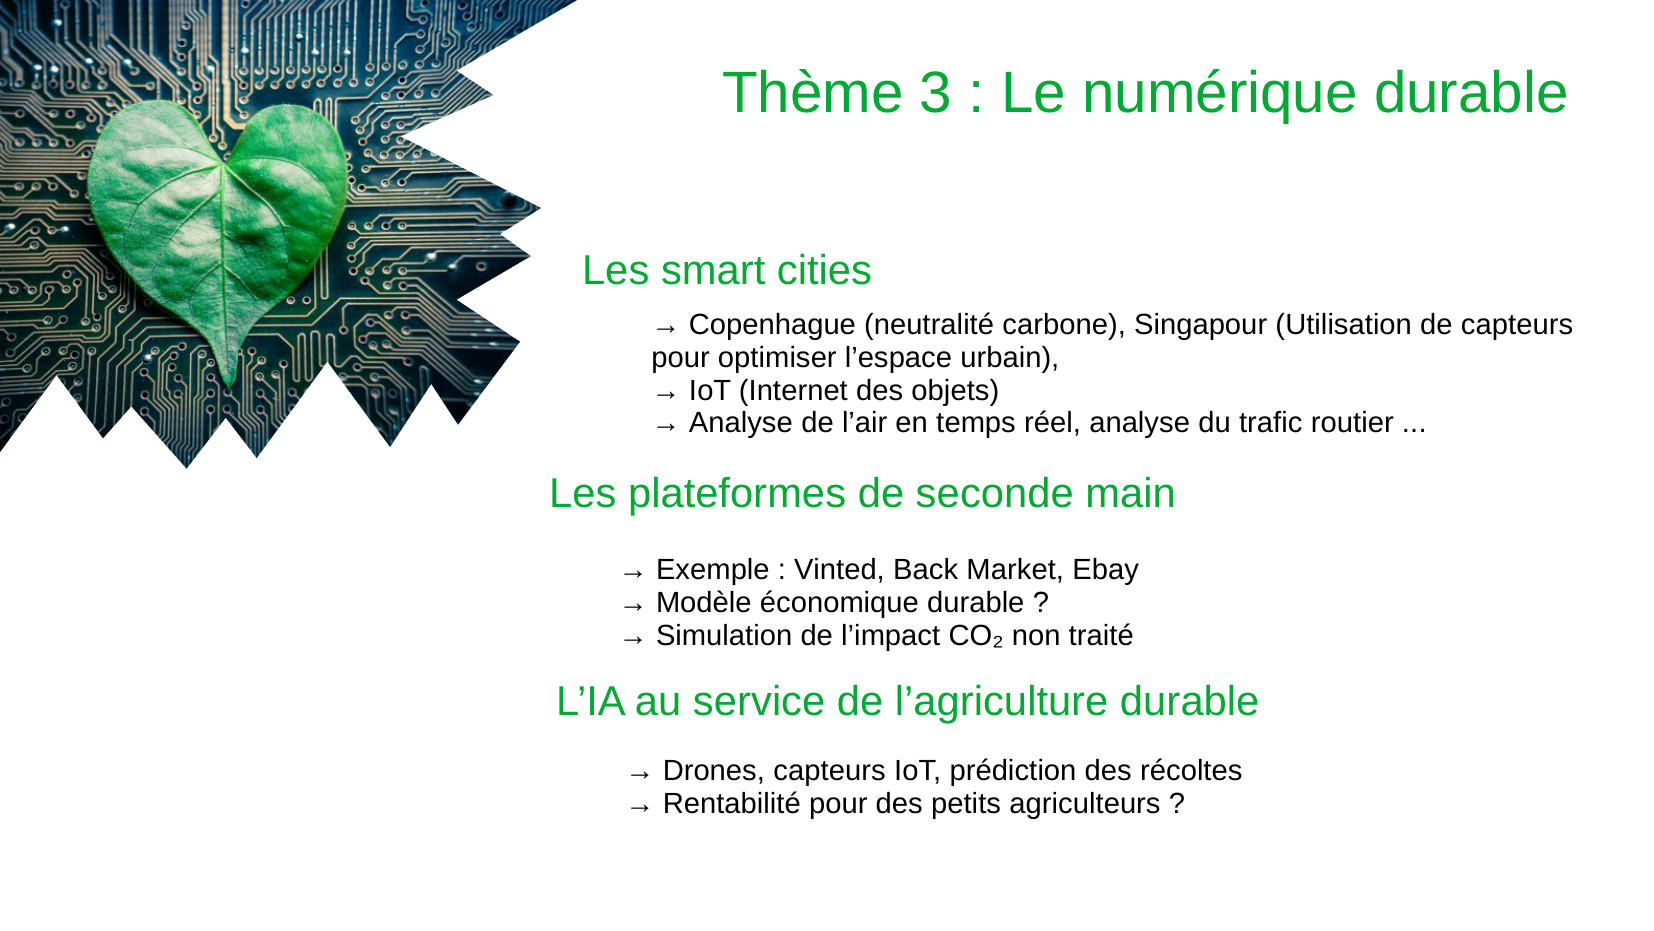

Thème 3 : Le numérique durable
Les smart cities
→ Copenhague (neutralité carbone), Singapour (Utilisation de capteurs pour optimiser l’espace urbain),
→ IoT (Internet des objets)
→ Analyse de l’air en temps réel, analyse du trafic routier ...
Les plateformes de seconde main
→ Exemple : Vinted, Back Market, Ebay
→ Modèle économique durable ?
→ Simulation de l’impact CO₂ non traité
L’IA au service de l’agriculture durable
→ Drones, capteurs IoT, prédiction des récoltes
→ Rentabilité pour des petits agriculteurs ?